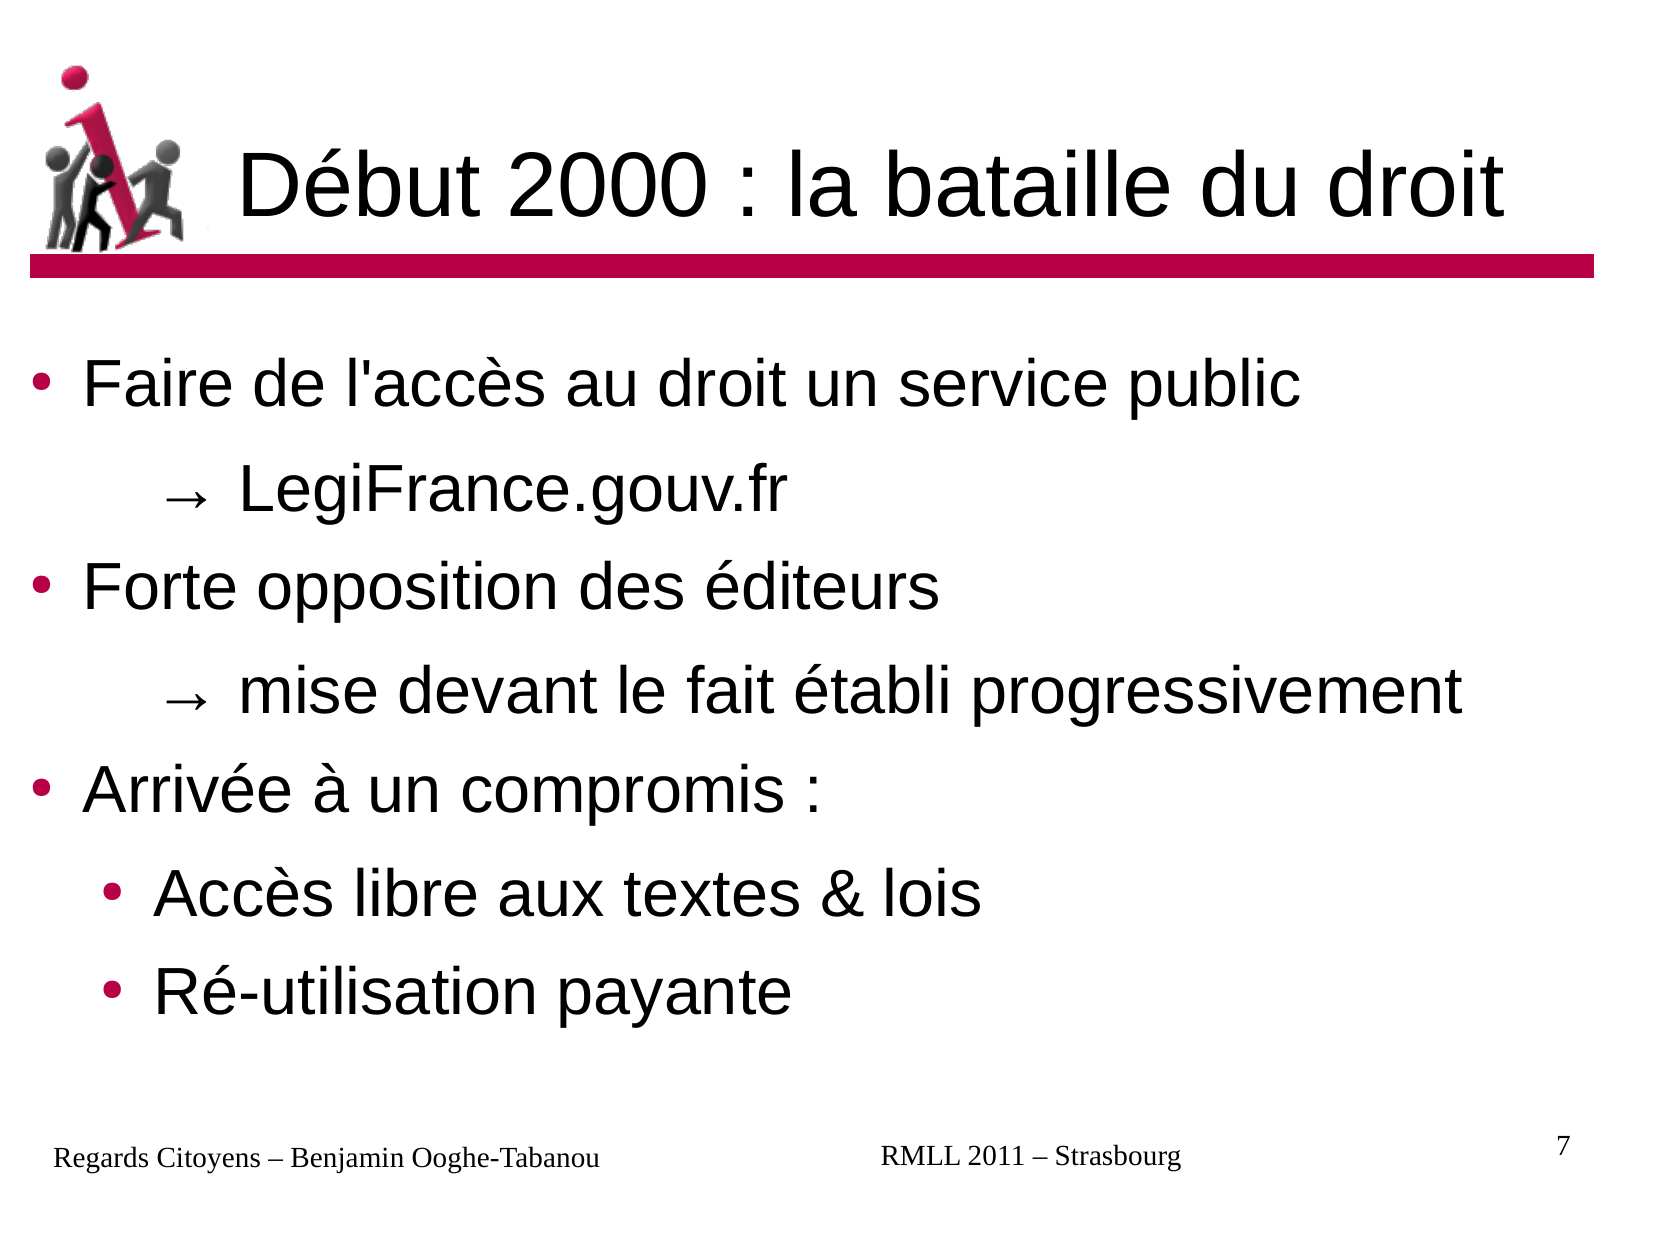

# Début 2000 : la bataille du droit
Faire de l'accès au droit un service public
→ LegiFrance.gouv.fr
Forte opposition des éditeurs
→ mise devant le fait établi progressivement
Arrivée à un compromis :
Accès libre aux textes & lois
Ré-utilisation payante
7
Benjamin Ooghe-Tabanou - Open Knowledge Conference Berlin 2011